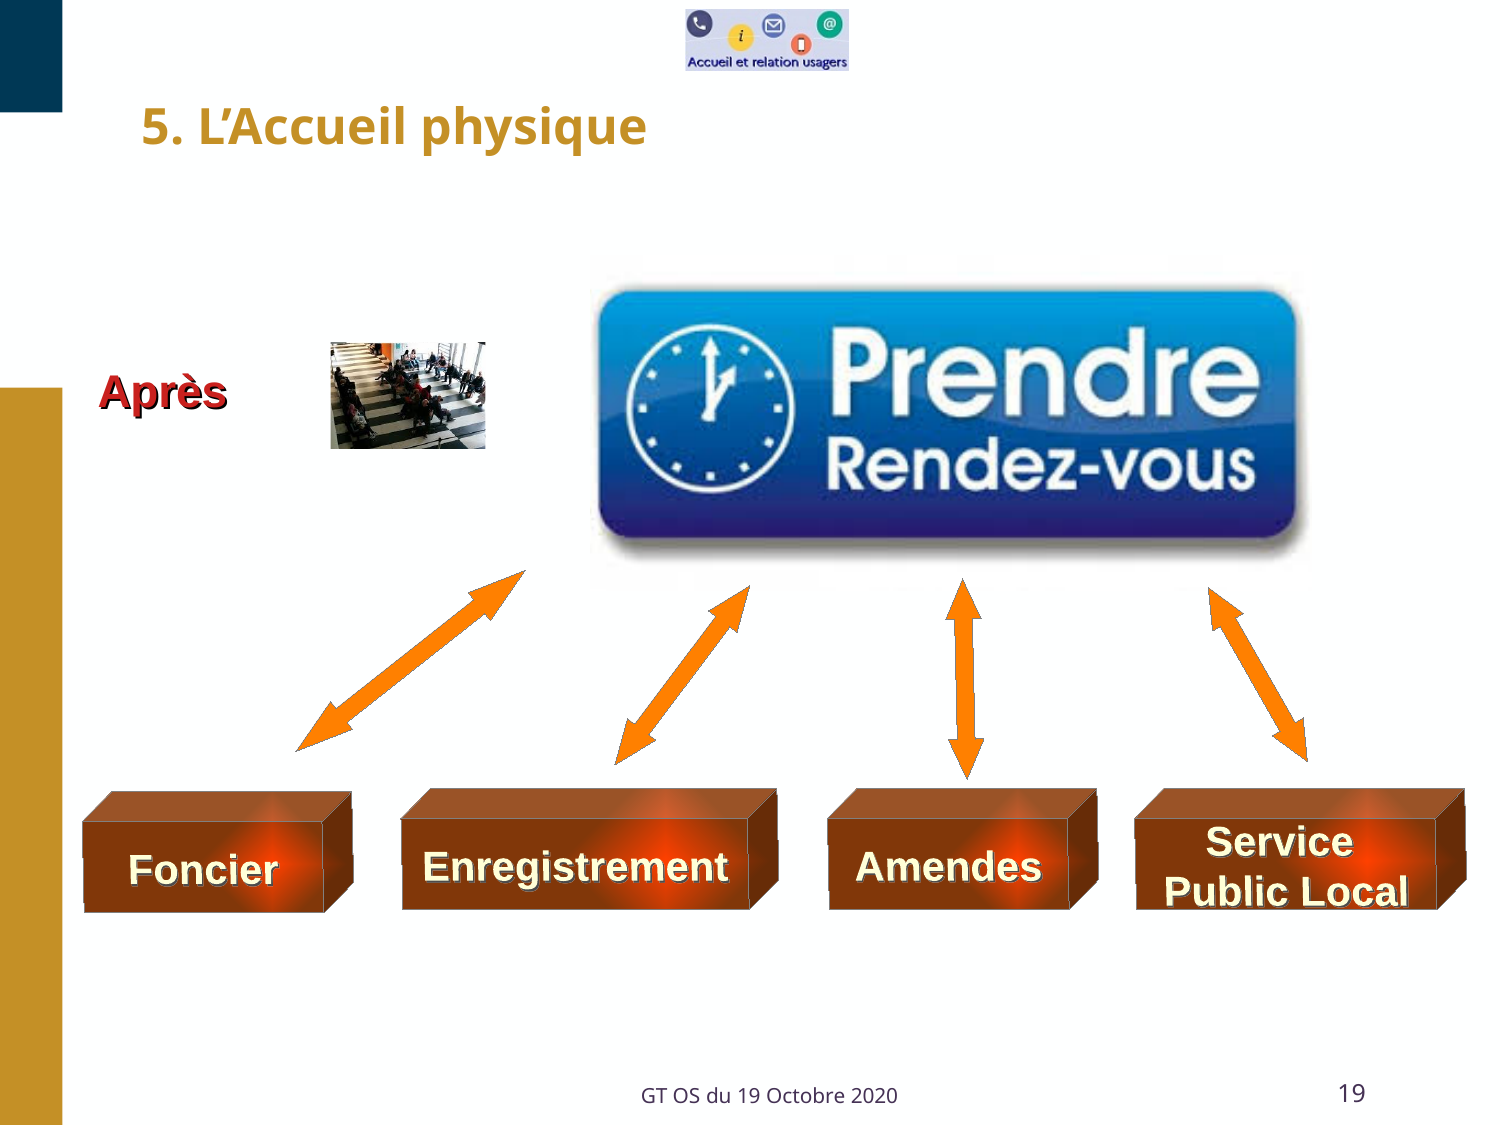

# 5. L’Accueil physique
Après
Enregistrement
Amendes
Service
Public Local
Foncier